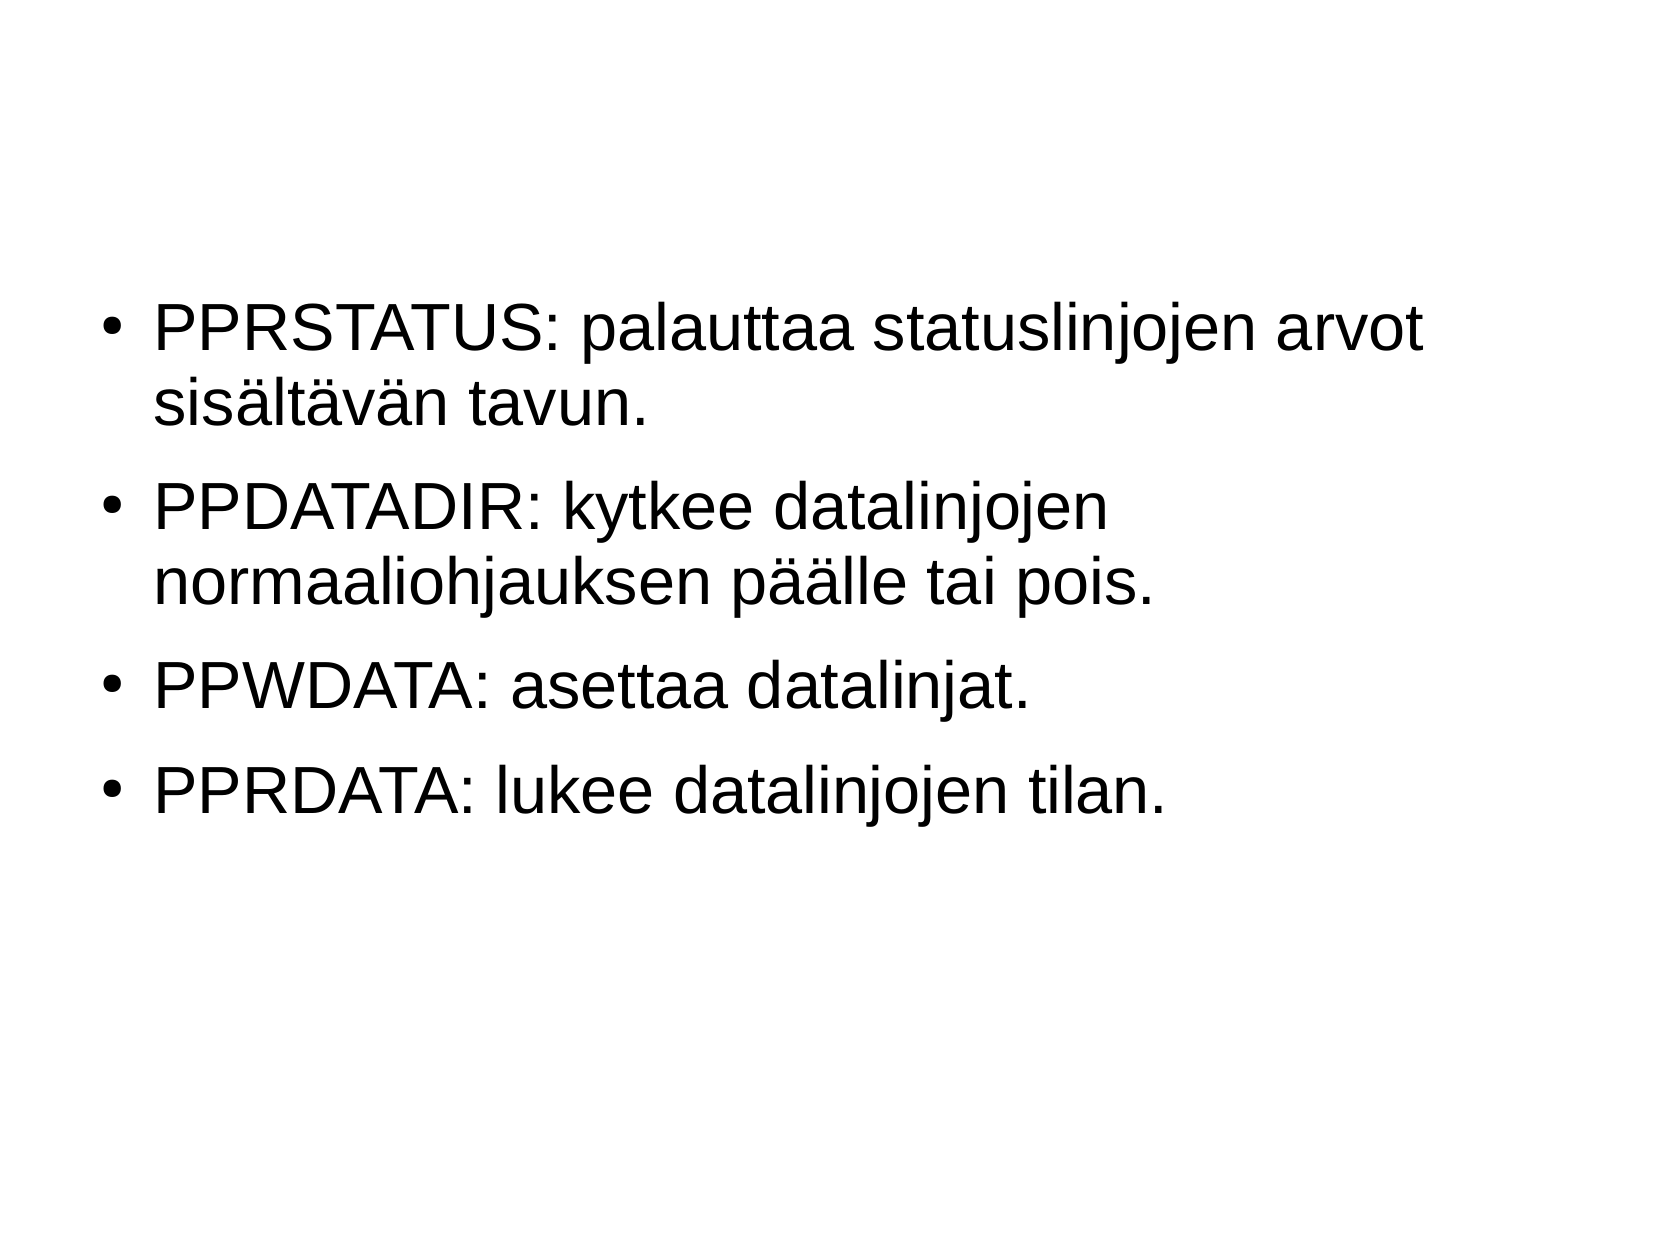

# PPRSTATUS: palauttaa statuslinjojen arvot sisältävän tavun.
PPDATADIR: kytkee datalinjojen normaaliohjauksen päälle tai pois.
PPWDATA: asettaa datalinjat.
PPRDATA: lukee datalinjojen tilan.